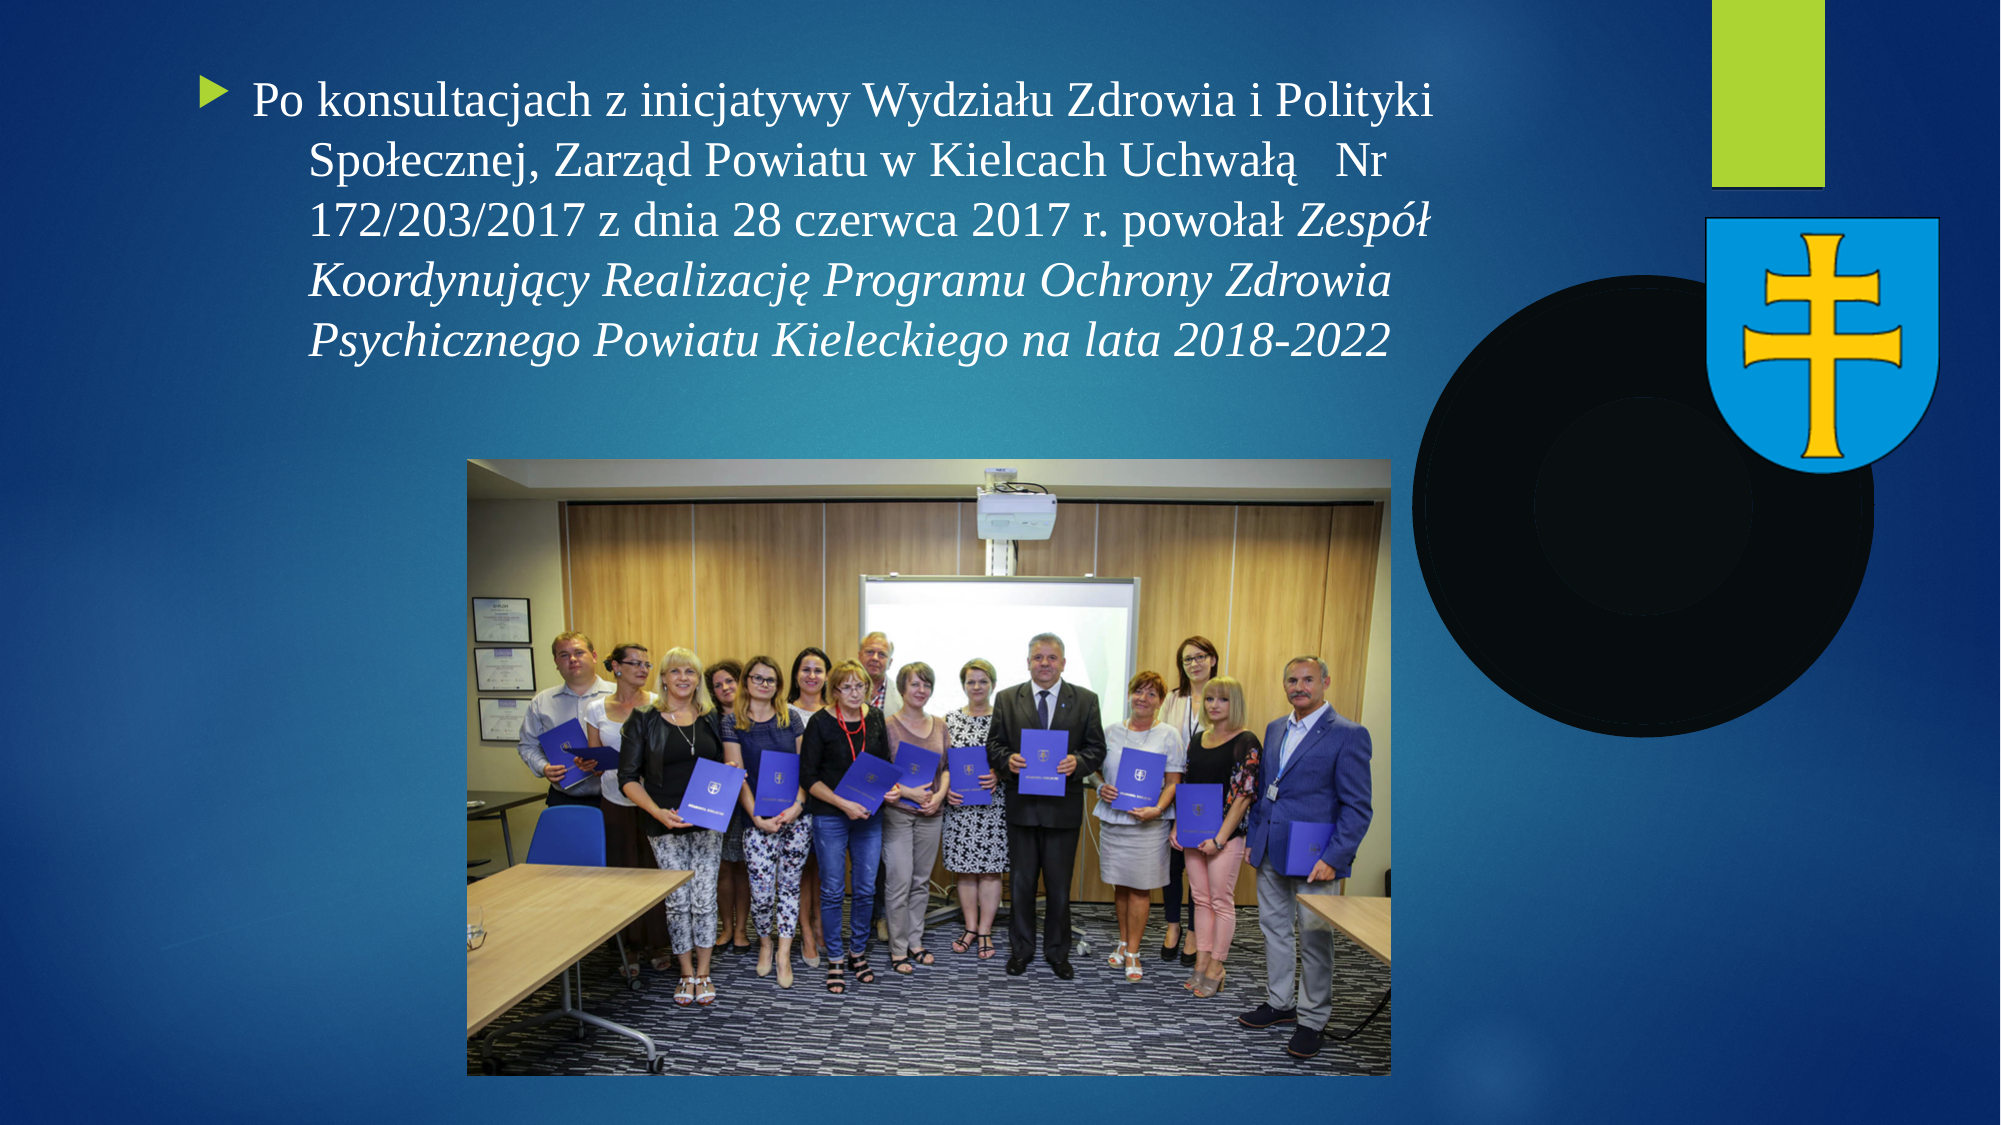

# Po konsultacjach z inicjatywy Wydziału Zdrowia i Polityki Społecznej, Zarząd Powiatu w Kielcach Uchwałą Nr 172/203/2017 z dnia 28 czerwca 2017 r. powołał Zespół Koordynujący Realizację Programu Ochrony Zdrowia Psychicznego Powiatu Kieleckiego na lata 2018-2022